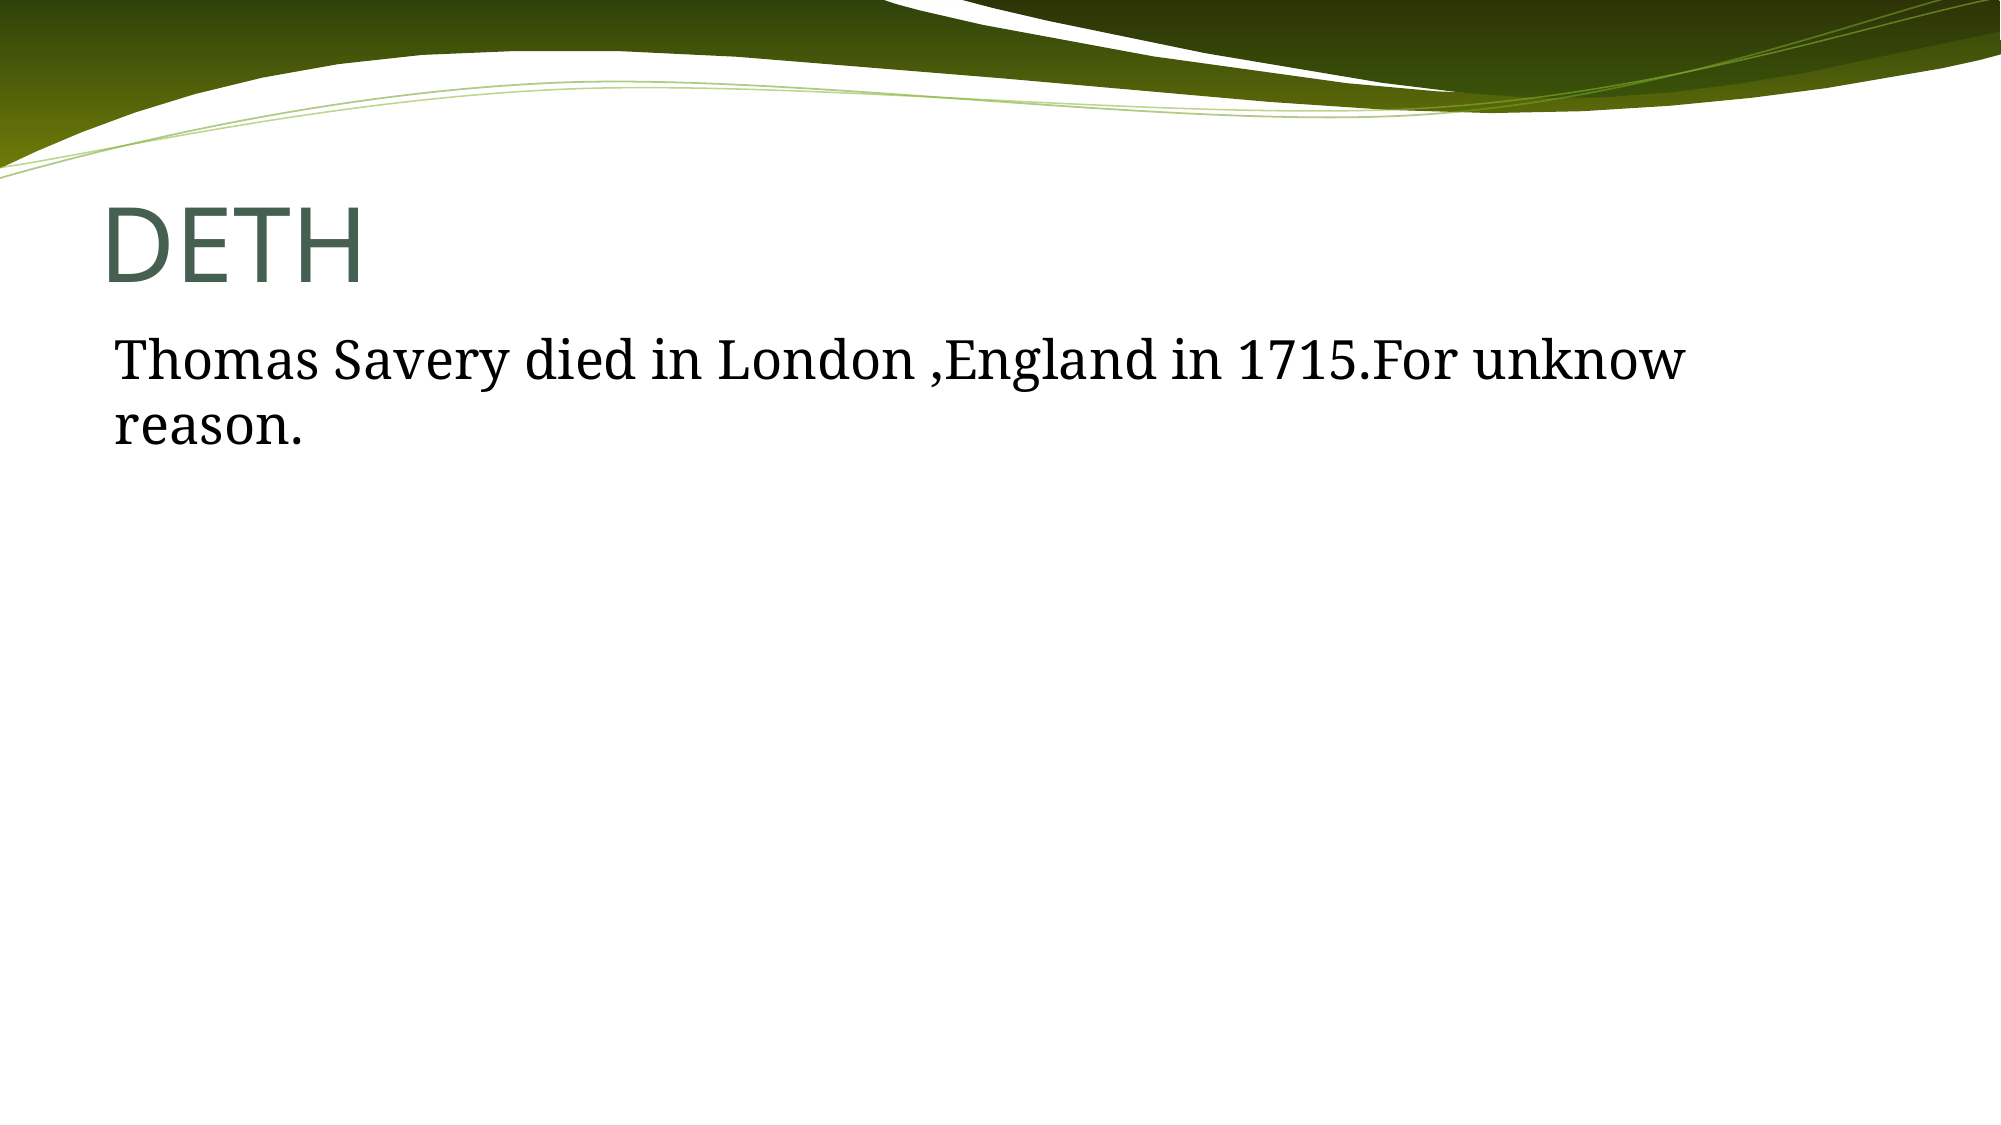

# DETH
Thomas Savery died in London ,England in 1715.For unknow reason.